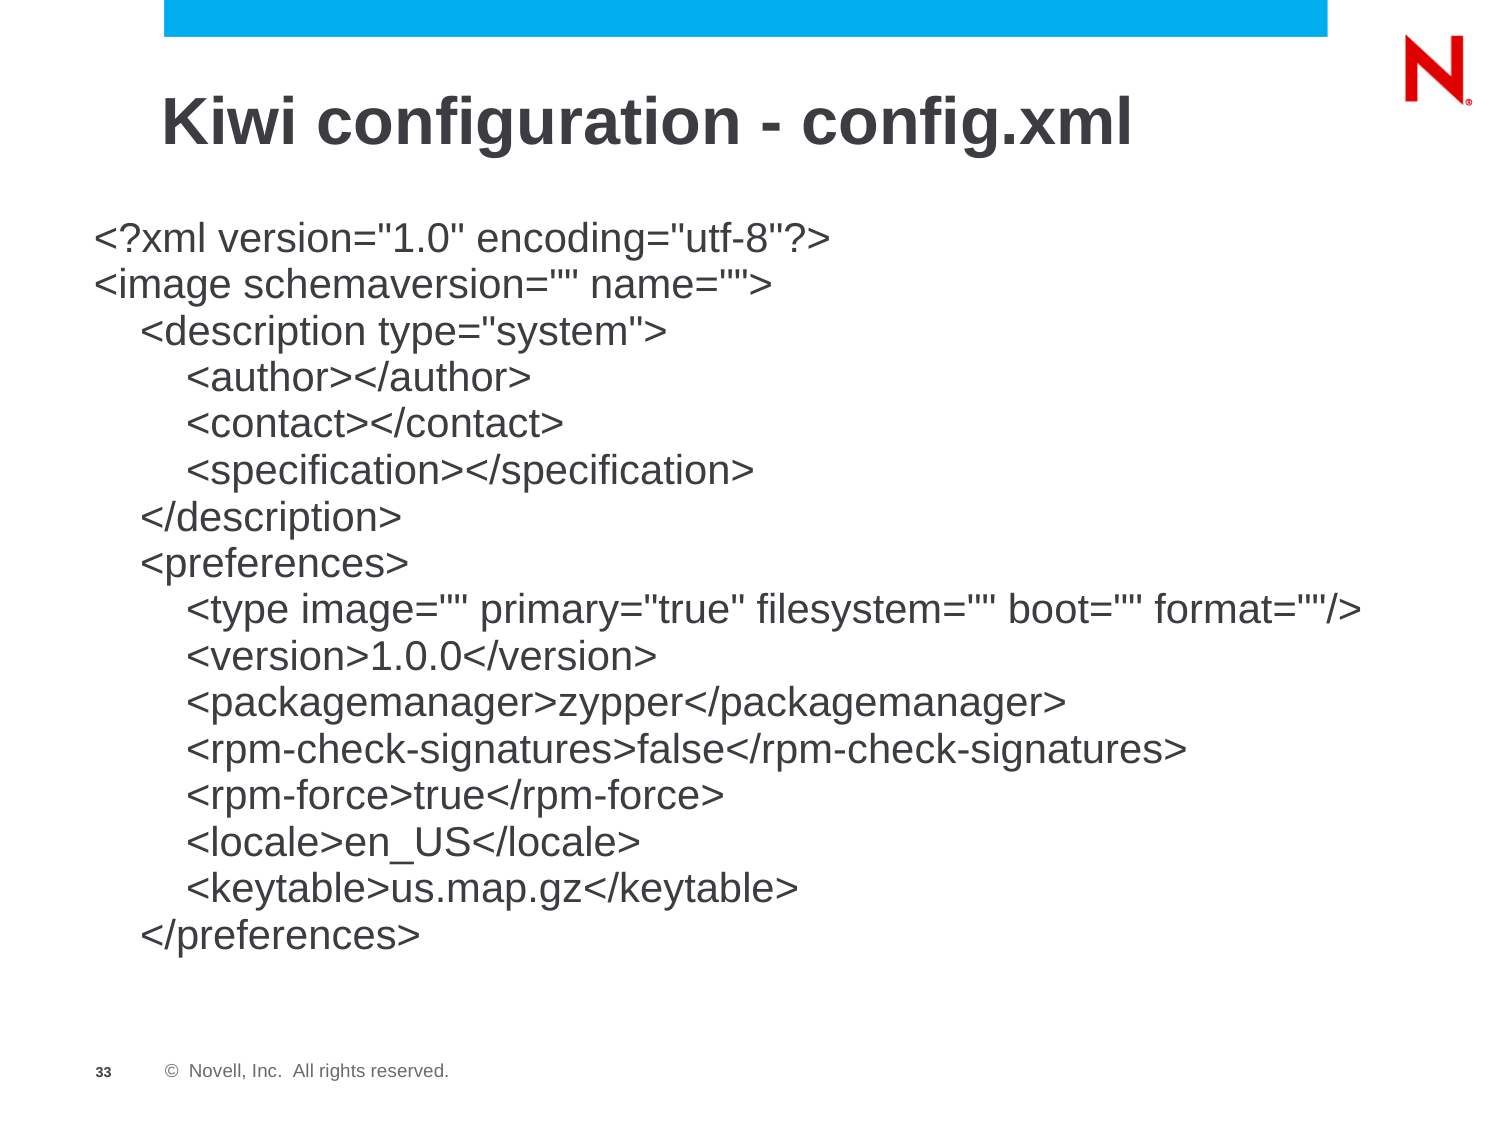

# Kiwi configuration - config.xml
<?xml version="1.0" encoding="utf-8"?>
<image schemaversion="" name="">
 <description type="system">
 <author></author>
 <contact></contact>
 <specification></specification>
 </description>
 <preferences>
 <type image="" primary="true" filesystem="" boot="" format=""/>
 <version>1.0.0</version>
 <packagemanager>zypper</packagemanager>
 <rpm-check-signatures>false</rpm-check-signatures>
 <rpm-force>true</rpm-force>
 <locale>en_US</locale>
 <keytable>us.map.gz</keytable>
 </preferences>